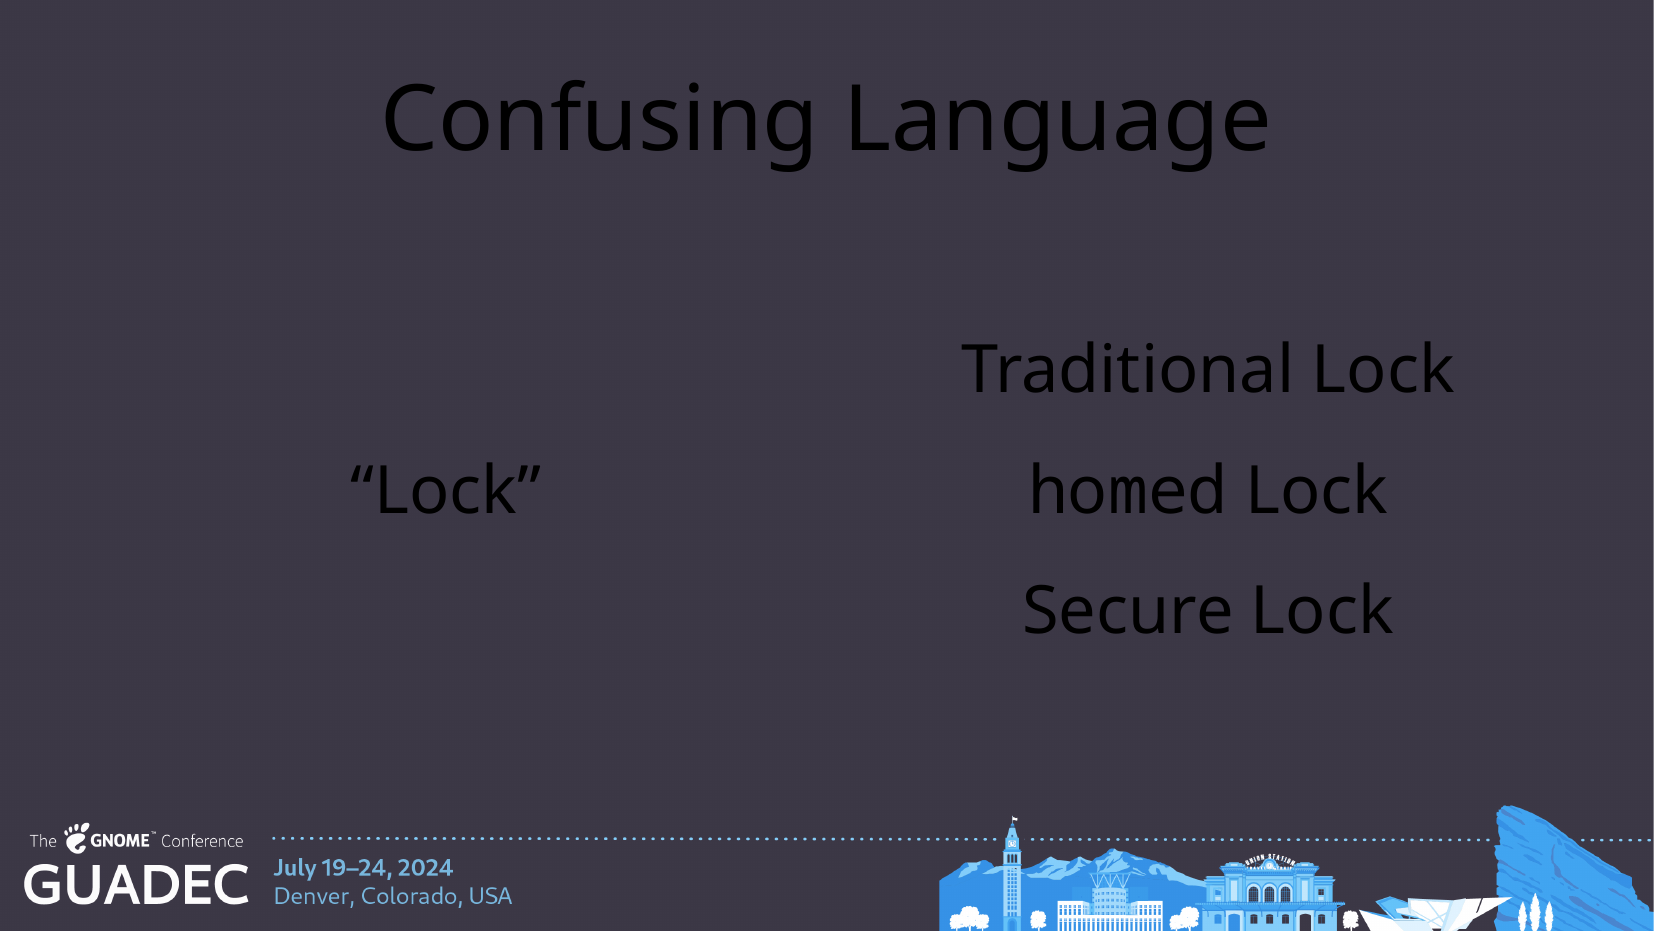

# Confusing Language
“Lock”
Traditional Lock
homed Lock
Secure Lock